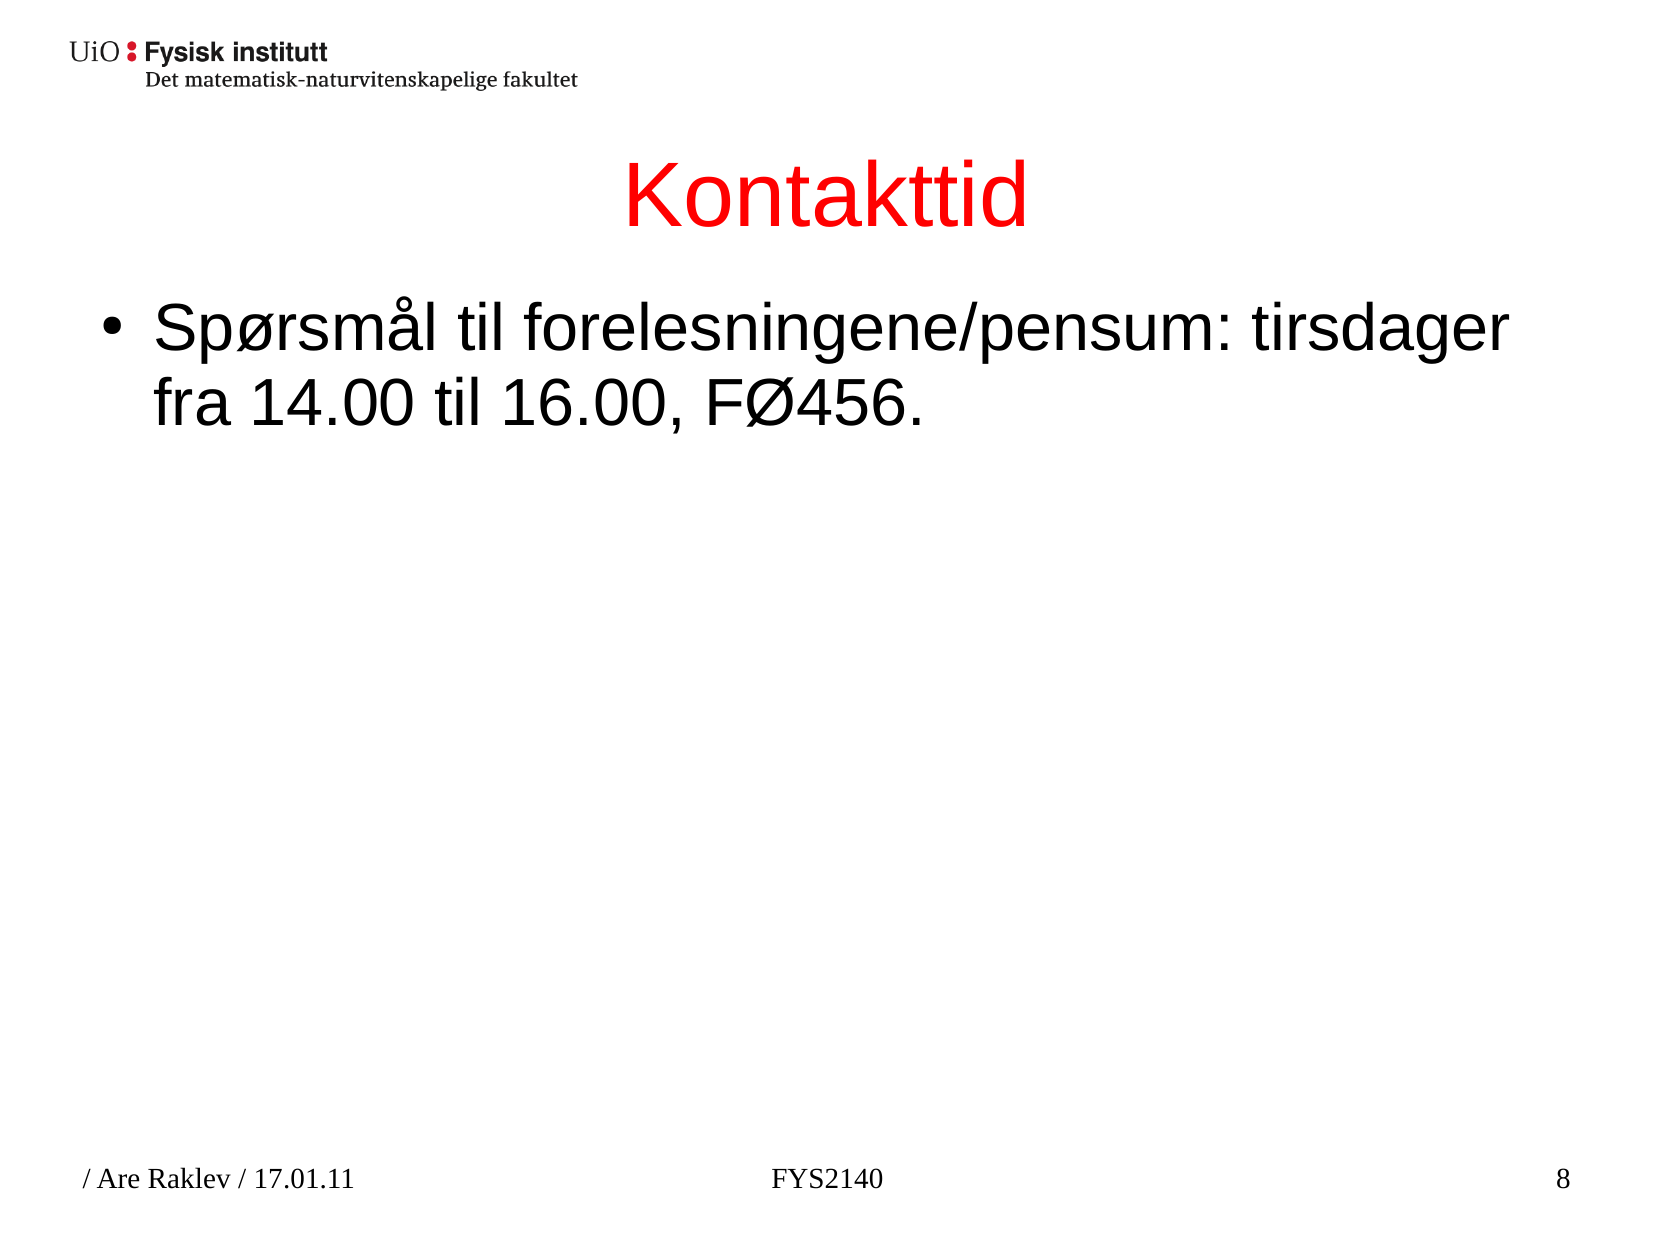

# Kontakttid
Spørsmål til forelesningene/pensum: tirsdager fra 14.00 til 16.00, FØ456.
/ Are Raklev / 17.01.11
FYS2140
8